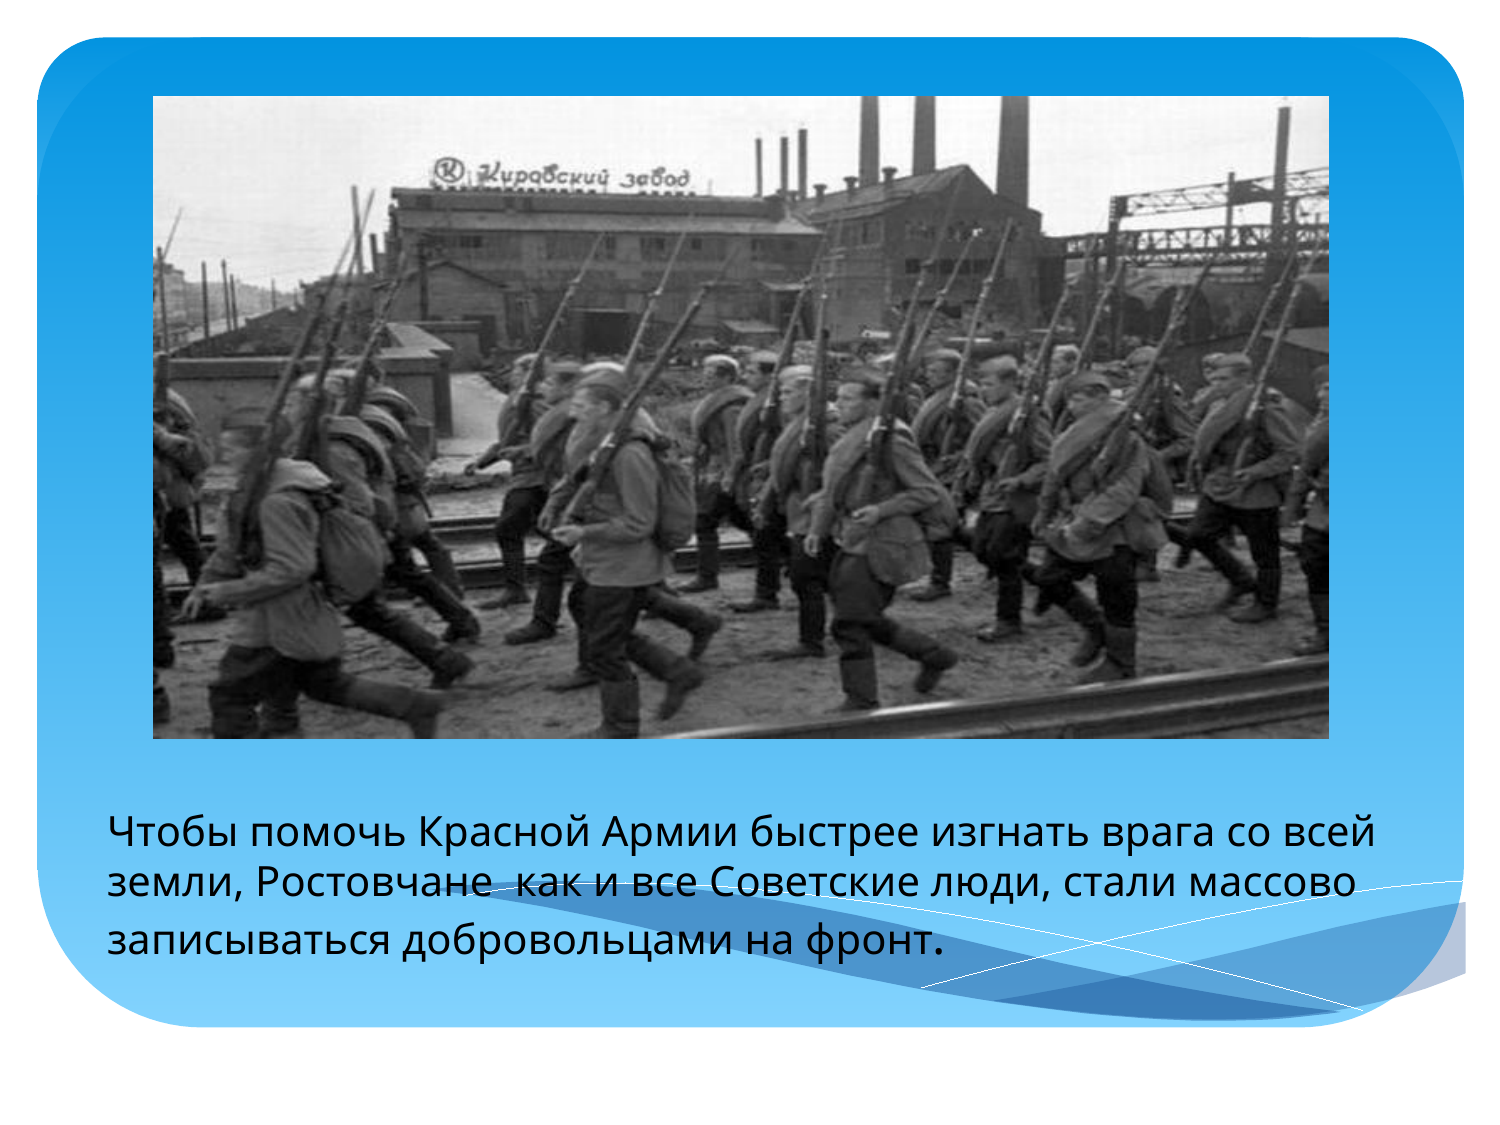

Чтобы помочь Красной Армии быстрее изгнать врага со всей земли, Ростовчане как и все Советские люди, стали массово записываться добровольцами на фронт.